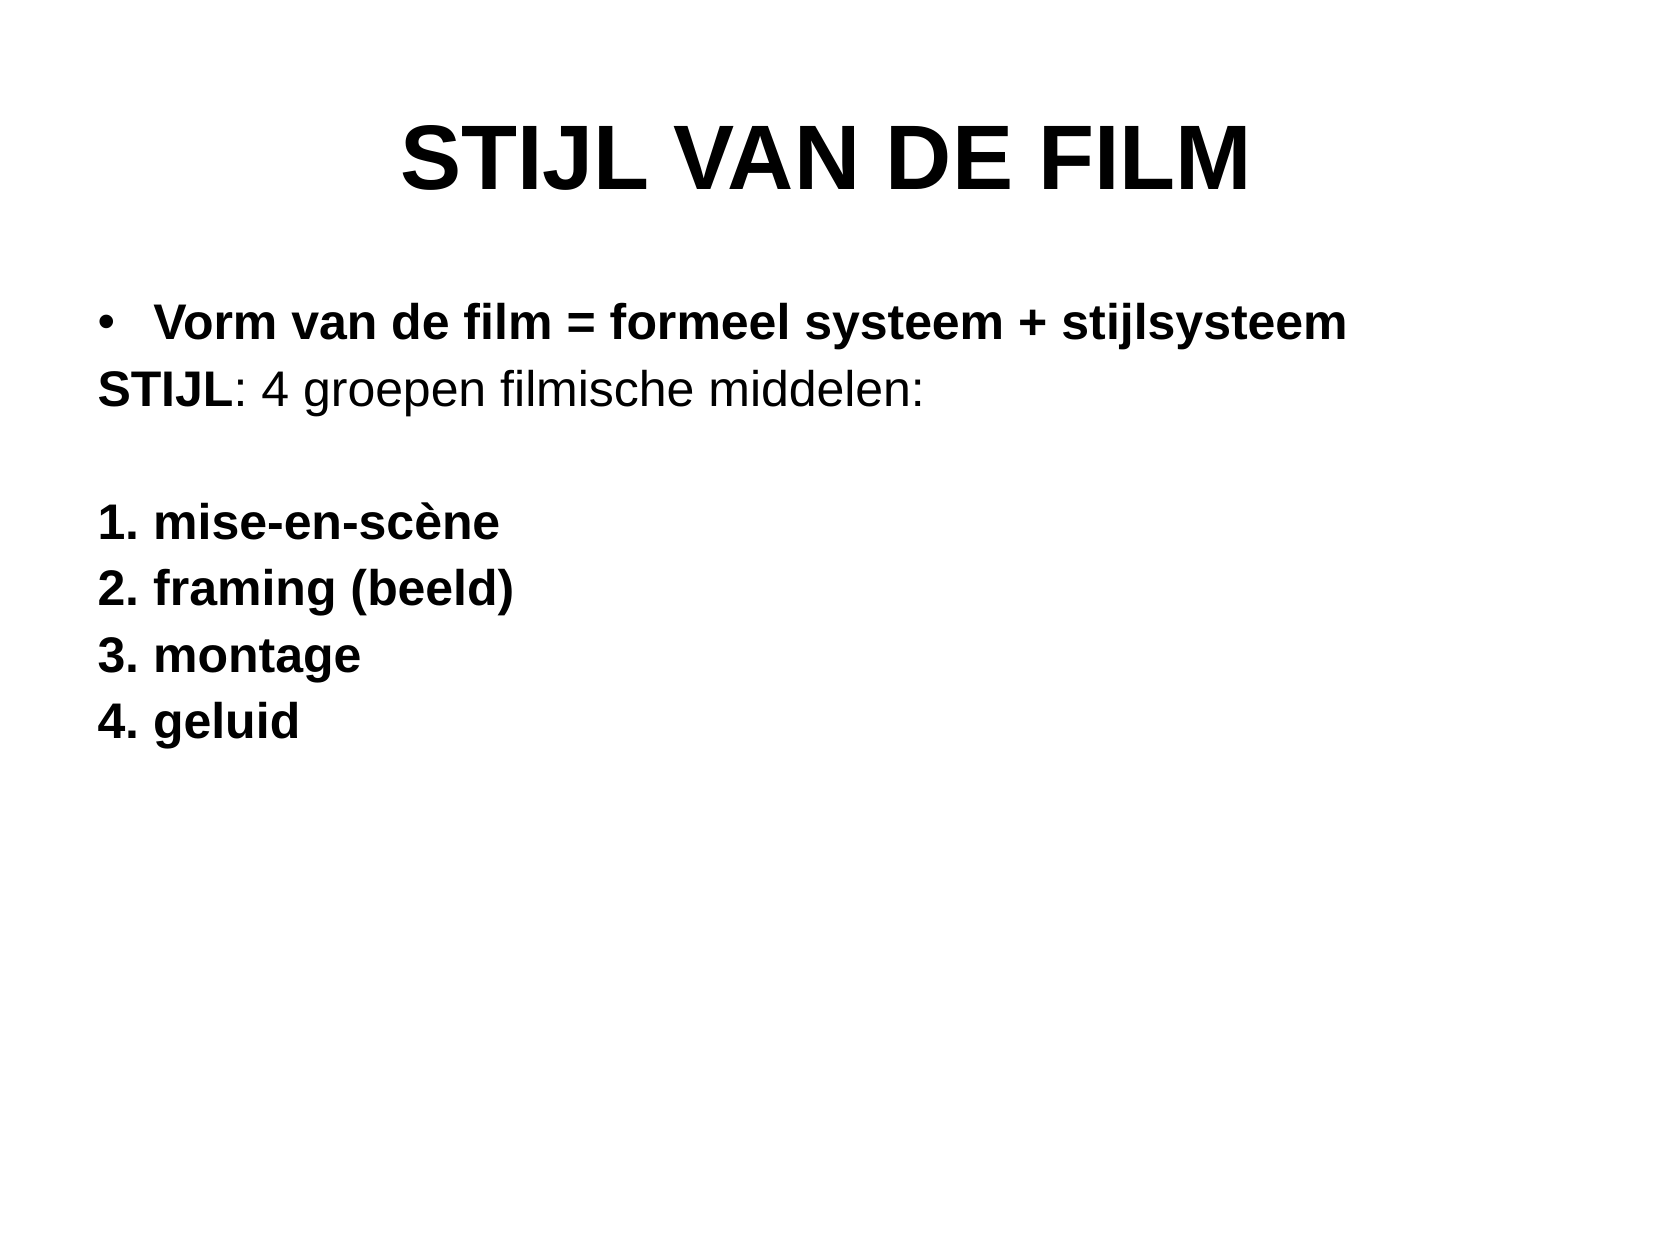

# STIJL VAN DE FILM
Vorm van de film = formeel systeem + stijlsysteem
STIJL: 4 groepen filmische middelen:
1. mise-en-scène
2. framing (beeld)
3. montage
4. geluid